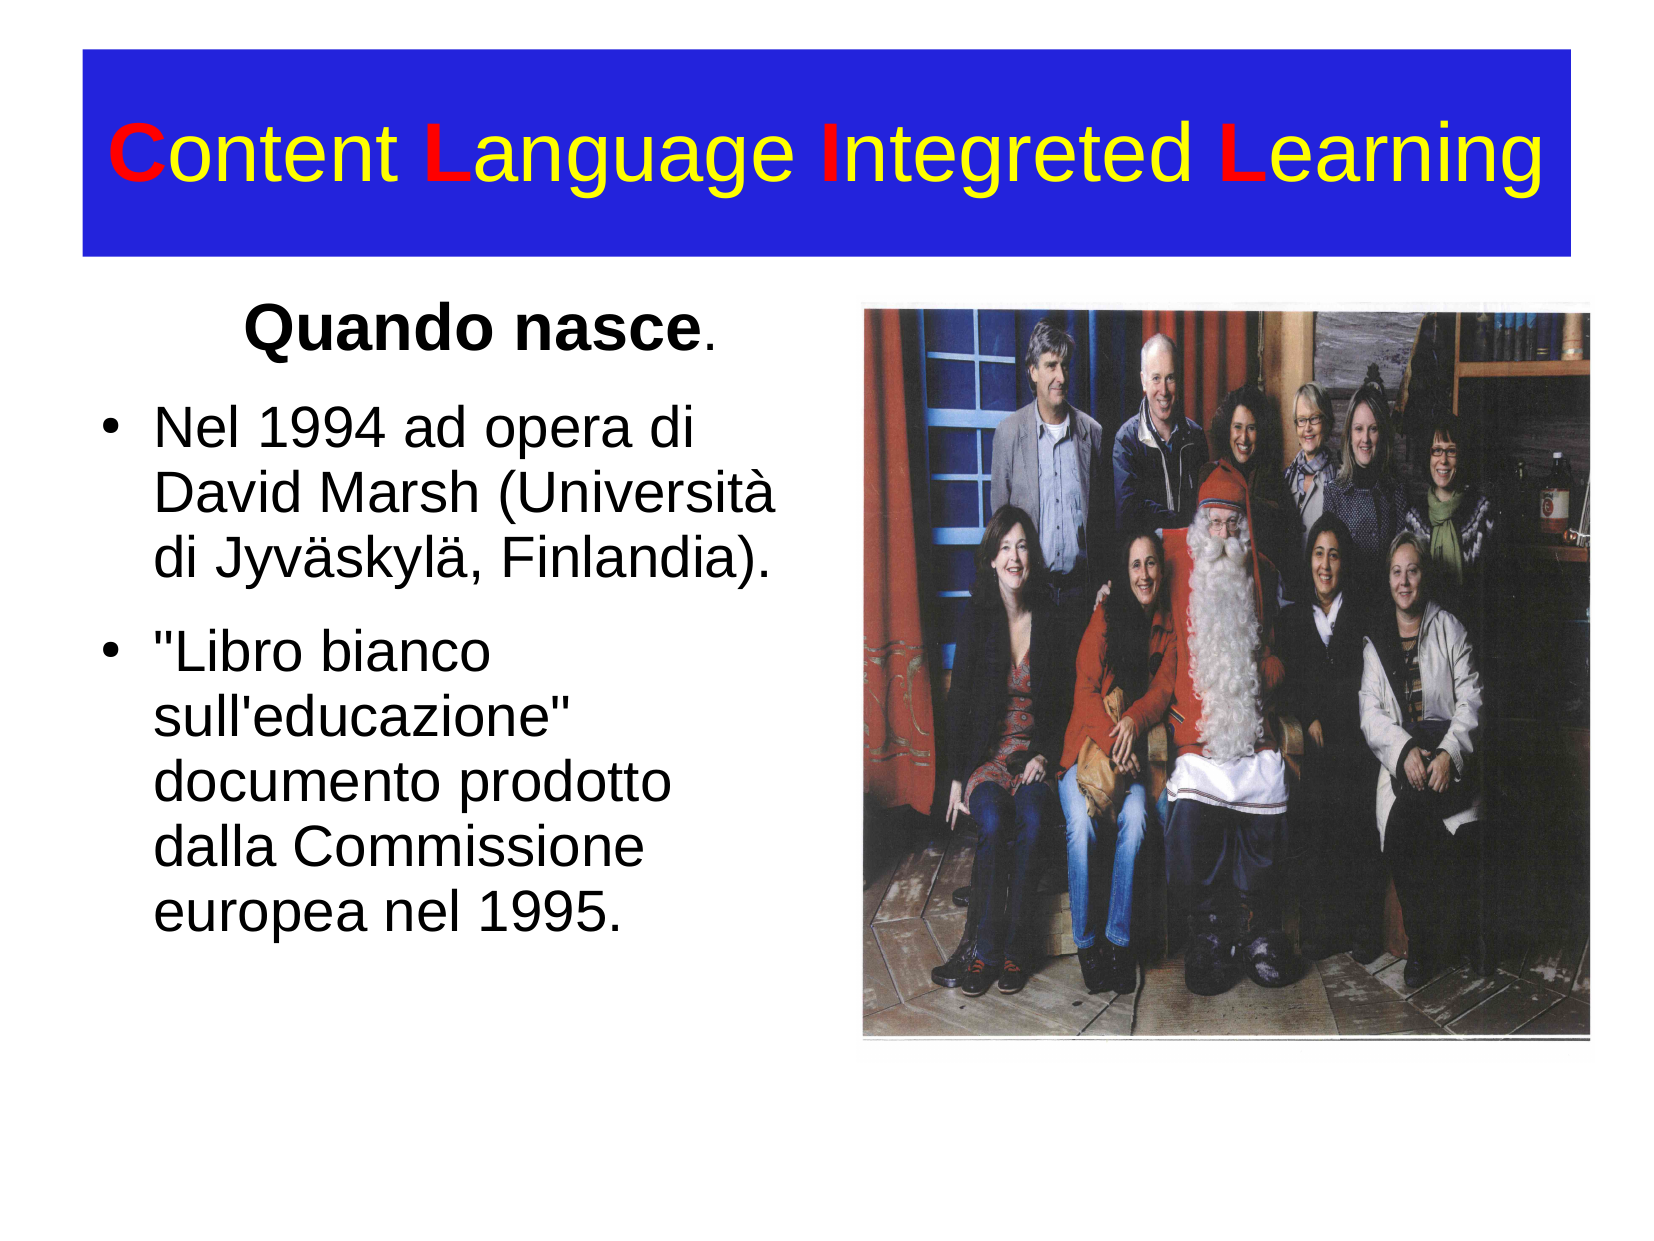

Content Language Integreted Learning
# Quando nasce.
Nel 1994 ad opera di David Marsh (Università di Jyväskylä, Finlandia).
"Libro bianco sull'educazione" documento prodotto dalla Commissione europea nel 1995.